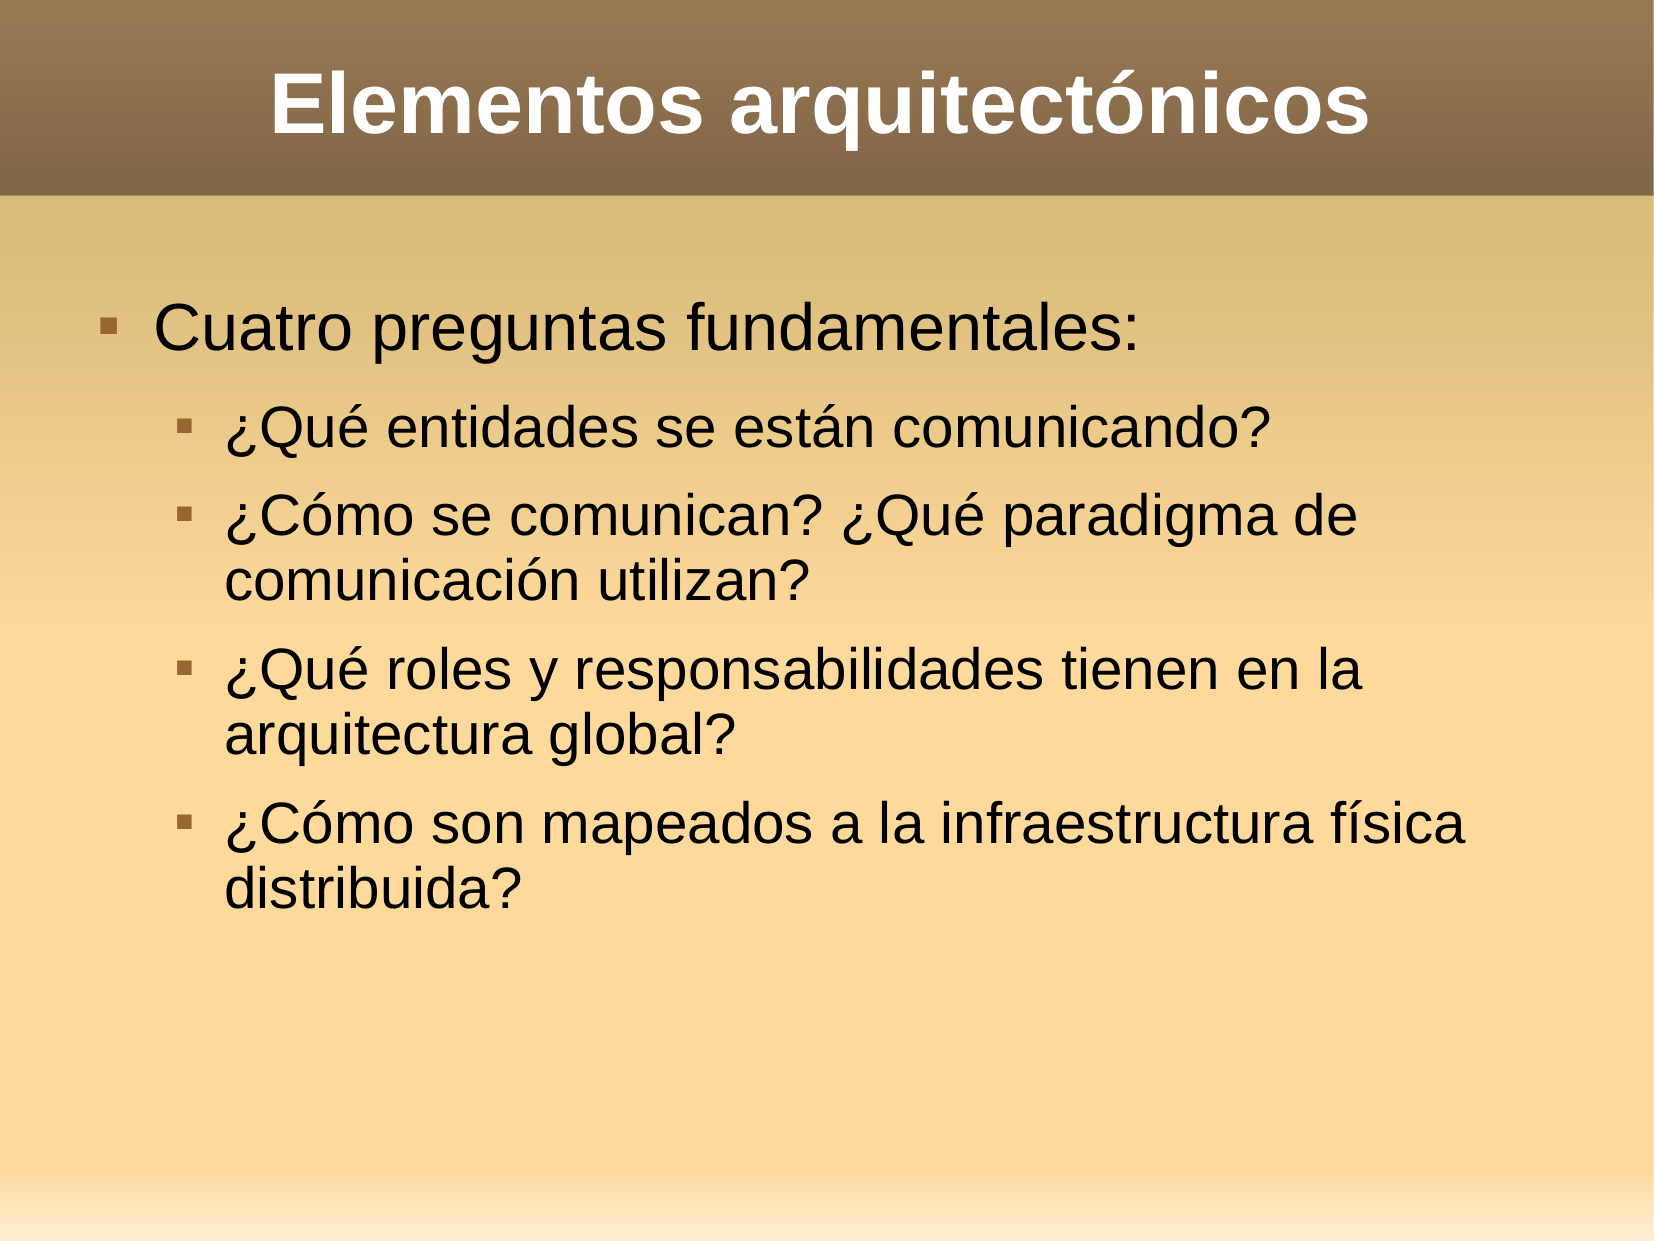

# Elementos arquitectónicos
Cuatro preguntas fundamentales:
¿Qué entidades se están comunicando?
¿Cómo se comunican? ¿Qué paradigma de comunicación utilizan?
¿Qué roles y responsabilidades tienen en la arquitectura global?
¿Cómo son mapeados a la infraestructura física distribuida?